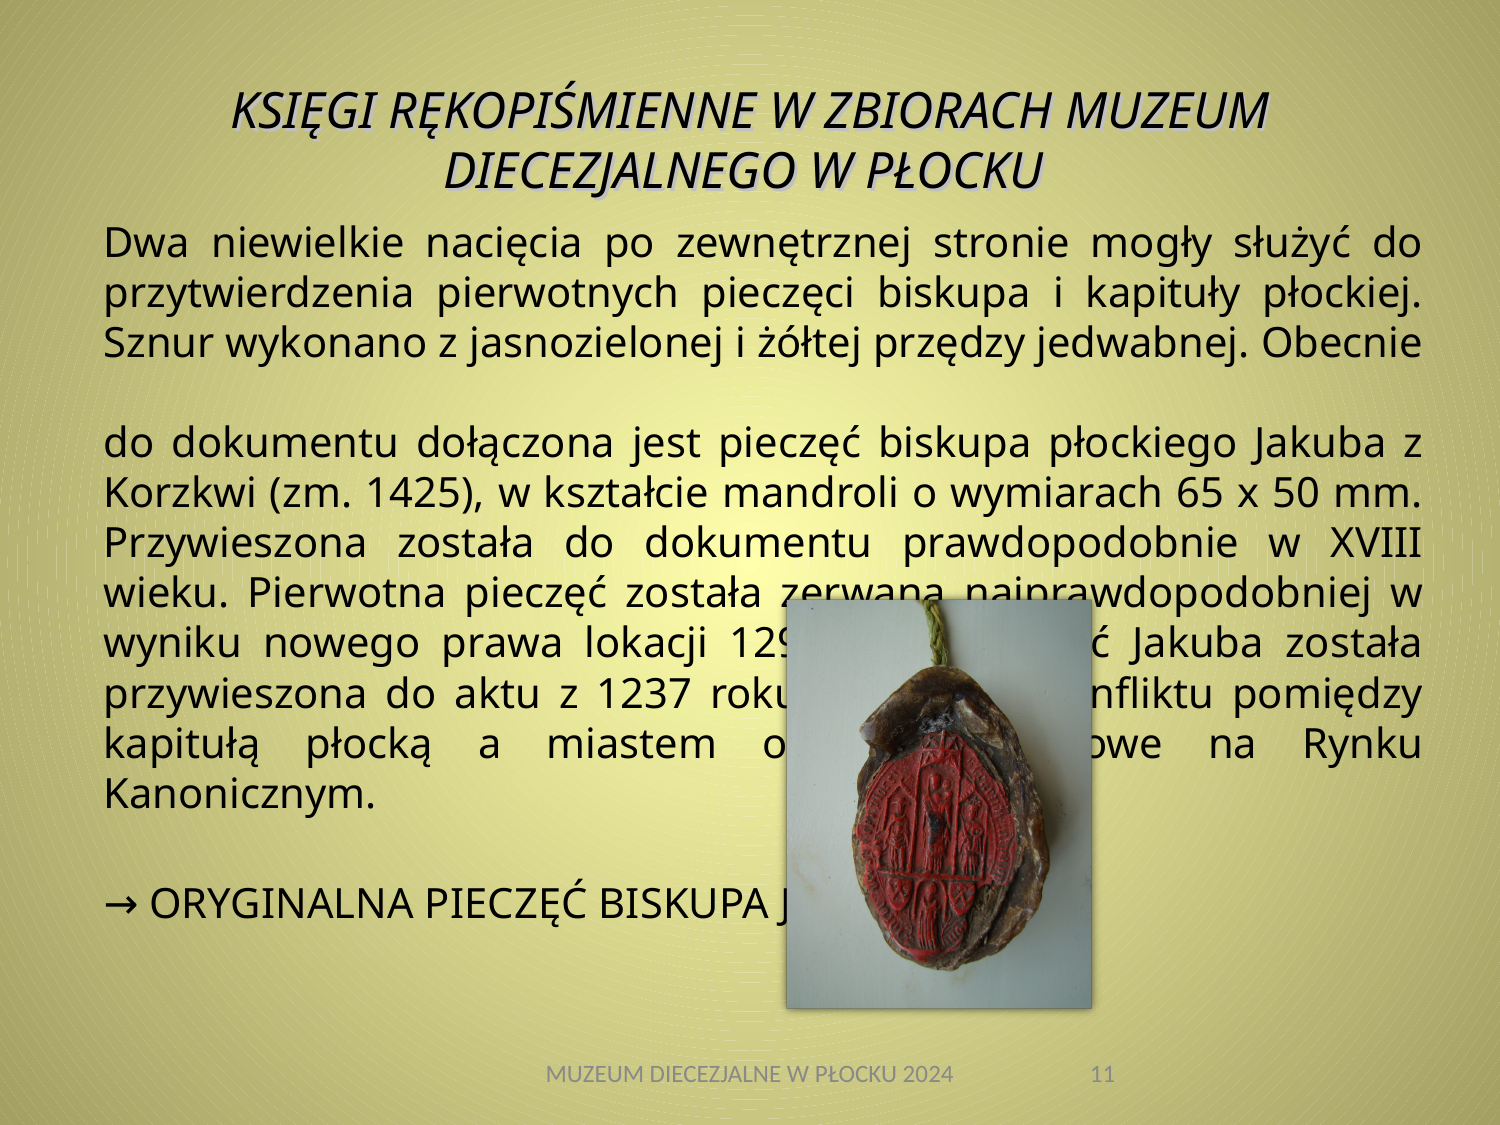

# KSIĘGI RĘKOPIŚMIENNE W ZBIORACH MUZEUM DIECEZJALNEGO W PŁOCKU
Dwa niewielkie nacięcia po zewnętrznej stronie mogły służyć do przytwierdzenia pierwotnych pieczęci biskupa i kapituły płockiej. Sznur wykonano z jasnozielonej i żółtej przędzy jedwabnej. Obecnie
do dokumentu dołączona jest pieczęć biskupa płockiego Jakuba z Korzkwi (zm. 1425), w kształcie mandroli o wymiarach 65 x 50 mm. Przywieszona została do dokumentu prawdopodobnie w XVIII wieku. Pierwotna pieczęć została zerwana najprawdopodobniej w wyniku nowego prawa lokacji 1299 roku. Pieczęć Jakuba została przywieszona do aktu z 1237 roku w wyniku konfliktu pomiędzy kapitułą płocką a miastem o prawo targowe na Rynku Kanonicznym.
→ ORYGINALNA PIECZĘĆ BISKUPA JAKUBA
MUZEUM DIECEZJALNE W PŁOCKU 2024